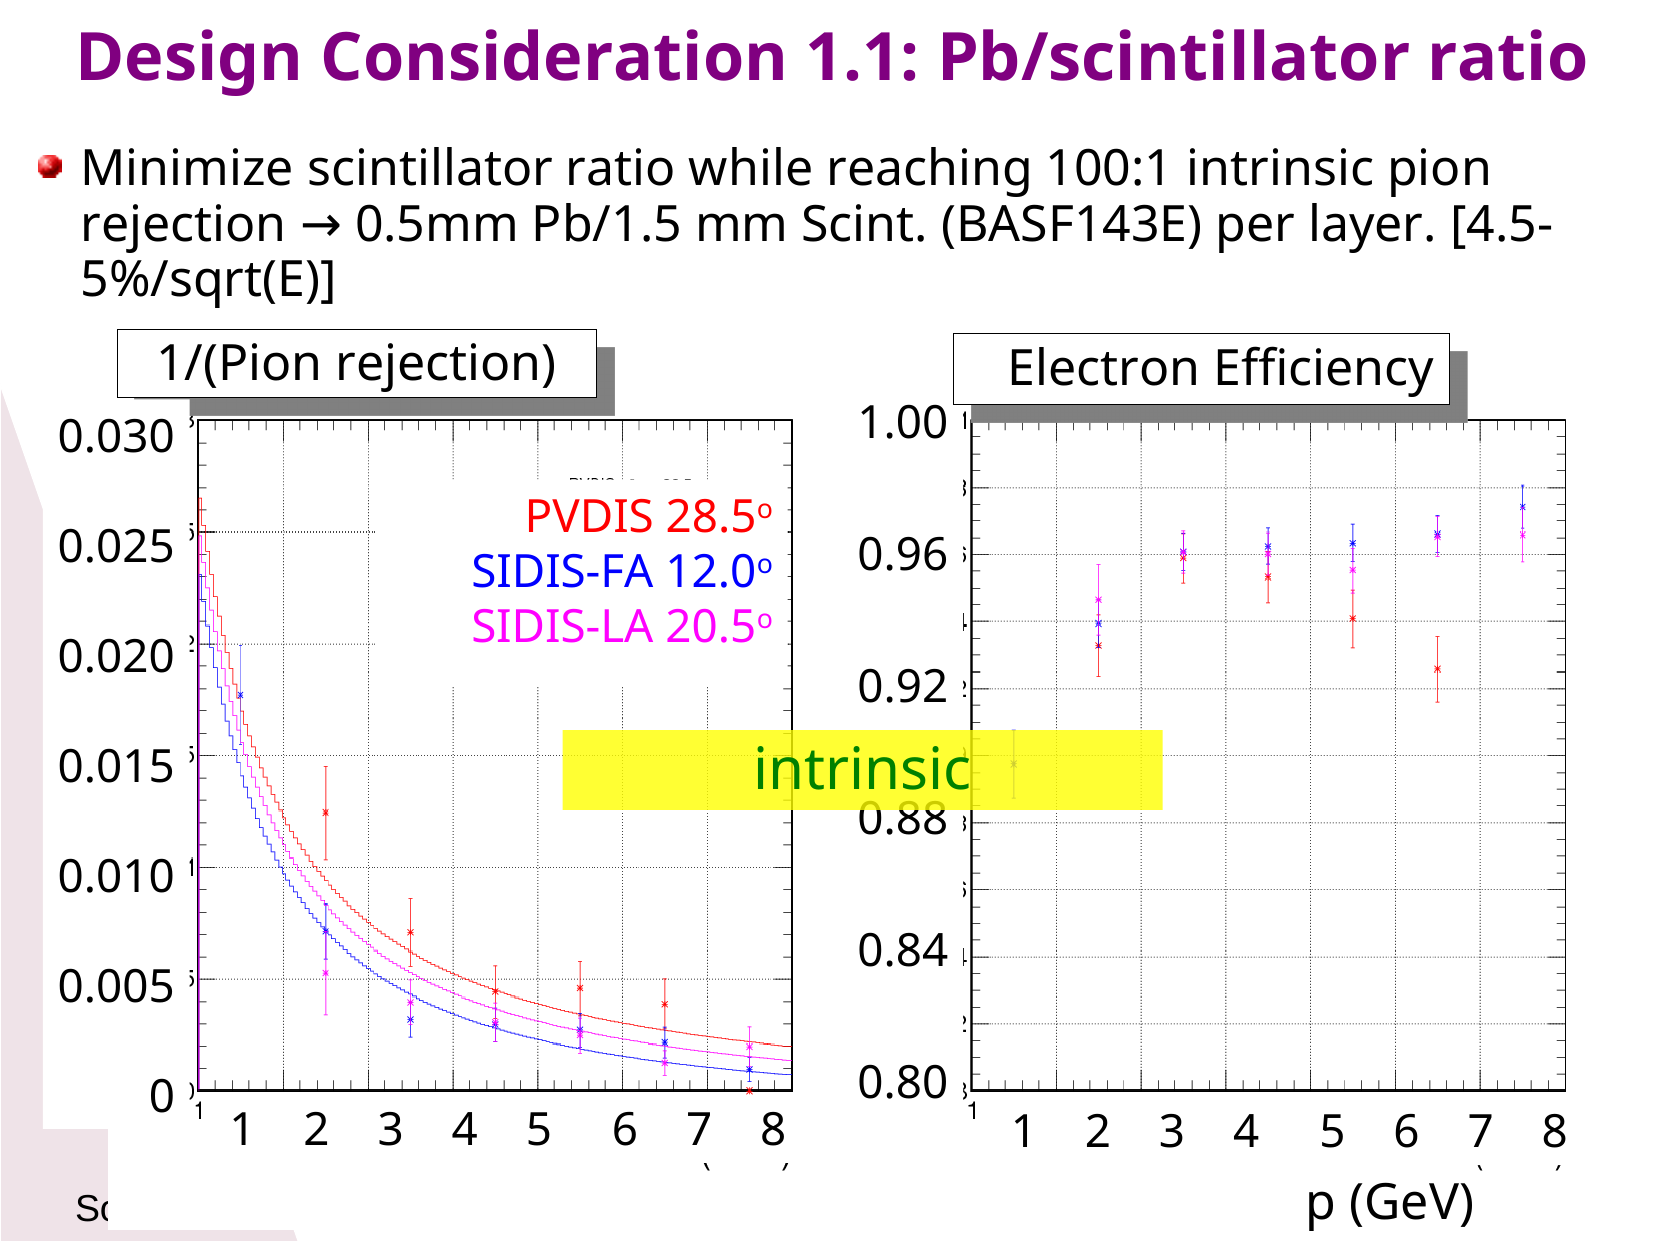

# Design Consideration 1.1: Pb/scintillator ratio
Minimize scintillator ratio while reaching 100:1 intrinsic pion rejection → 0.5mm Pb/1.5 mm Scint. (BASF143E) per layer. [4.5-5%/sqrt(E)]
1.00
0.96
0.92
0.88
0.84
0.80
 1/(Pion rejection)
 Electron Efficiency
0.030
0.025
0.020
0.015
0.010
0.005
0
PVDIS 28.5o
SIDIS-FA 12.0o
SIDIS-LA 20.5o
intrinsic
 1 2 3 4 5 6 7 8
1 2 3 4 5 6 7 8
p (GeV)
49